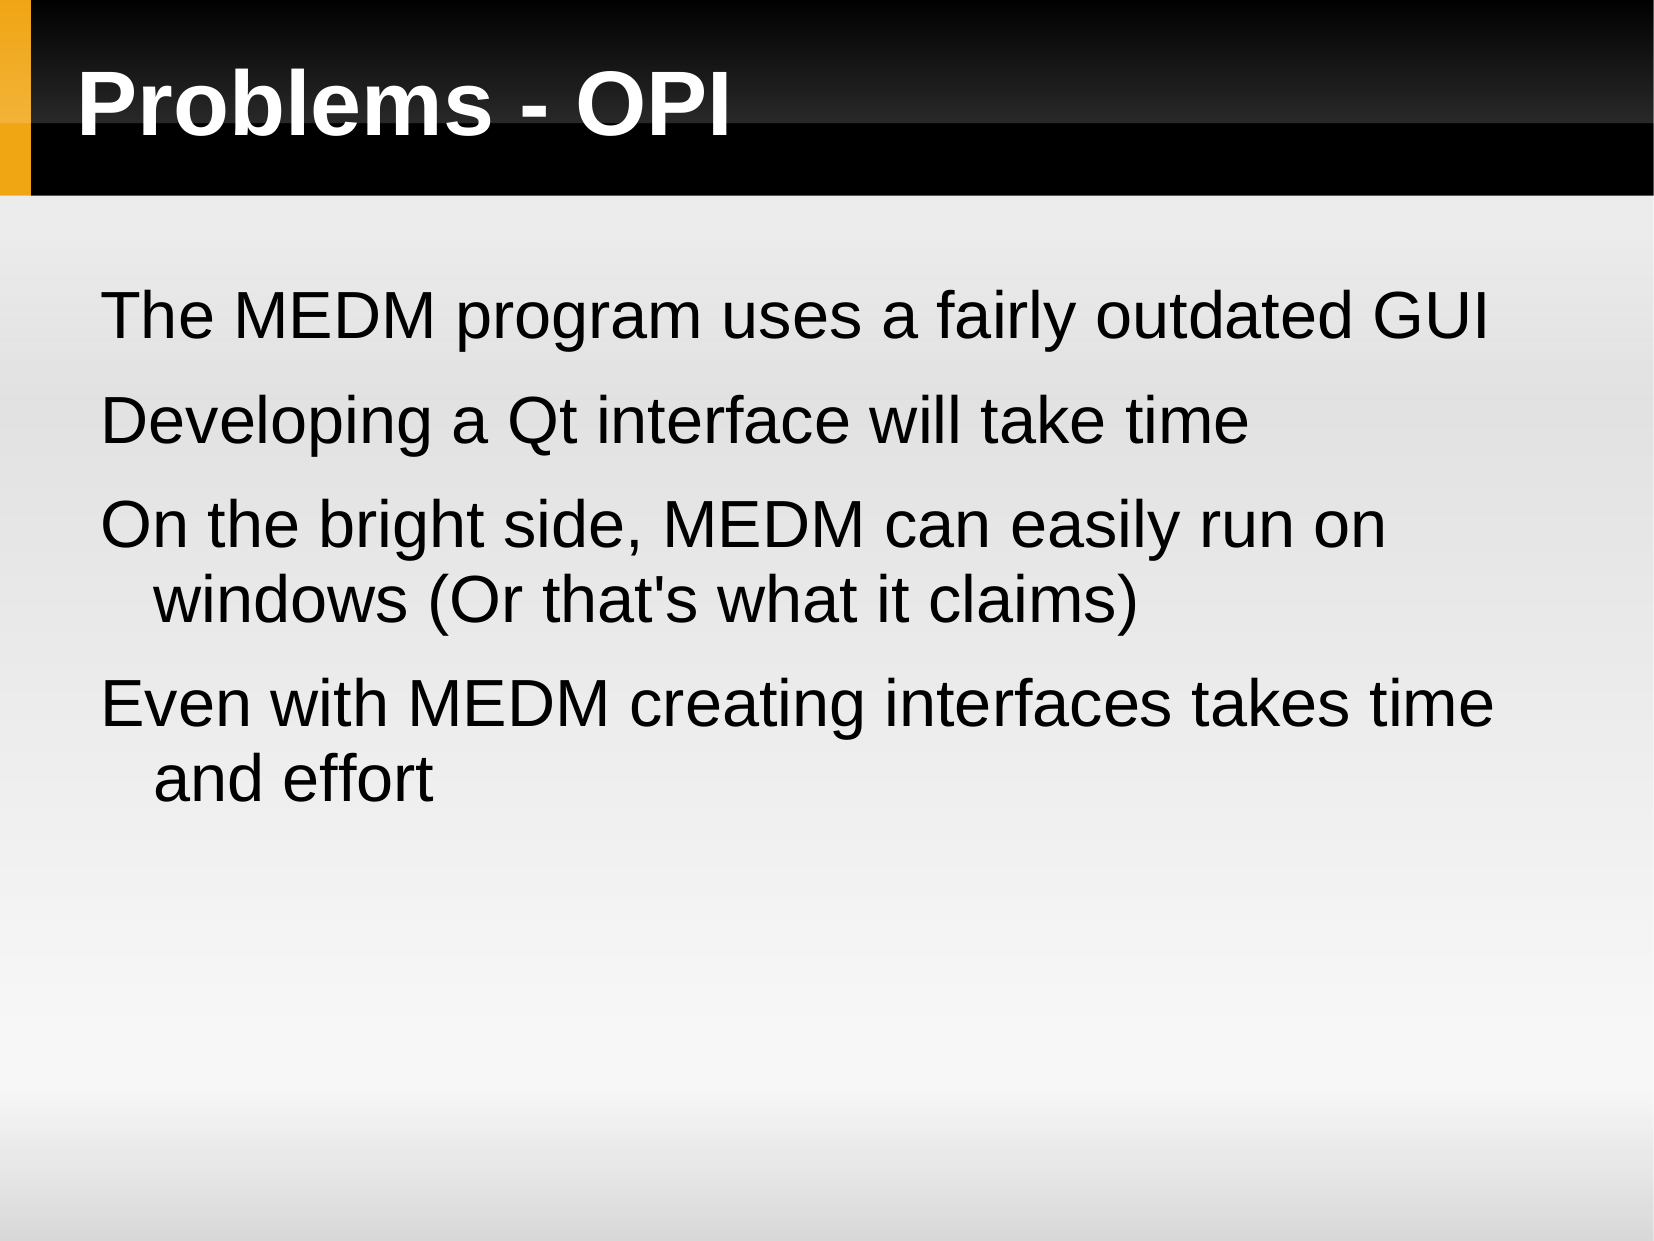

# Problems - OPI
The MEDM program uses a fairly outdated GUI
Developing a Qt interface will take time
On the bright side, MEDM can easily run on windows (Or that's what it claims)
Even with MEDM creating interfaces takes time and effort